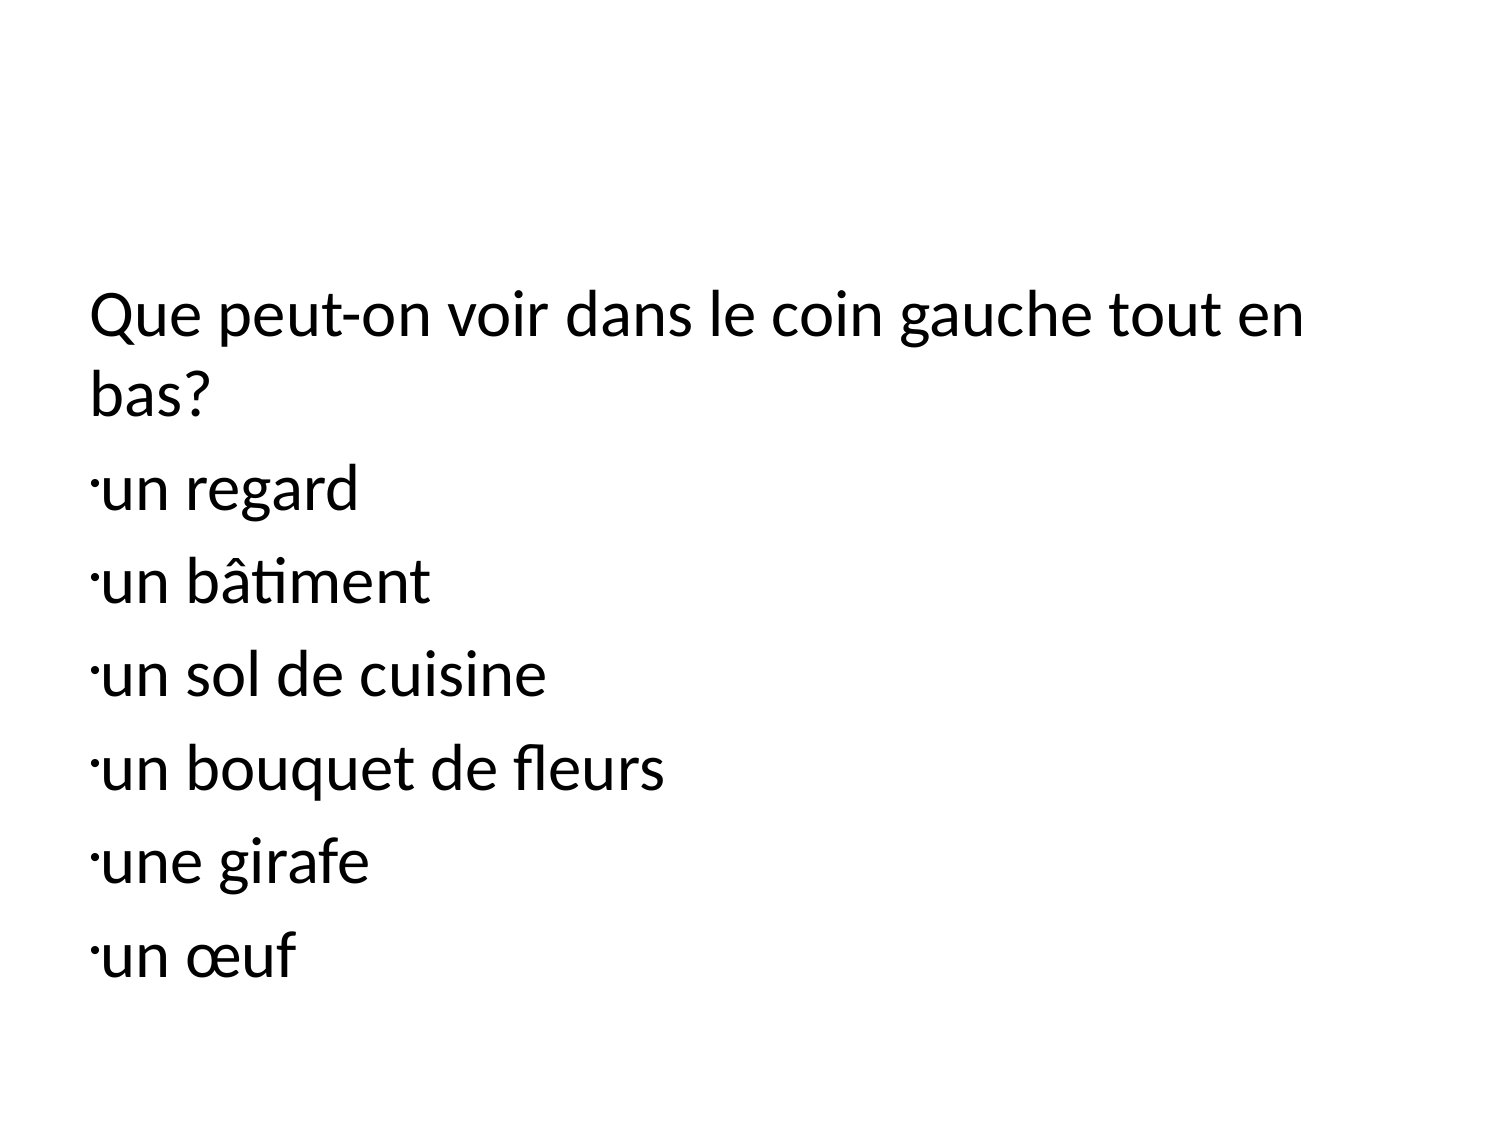

#
Que peut-on voir dans le coin gauche tout en bas?
un regard
un bâtiment
un sol de cuisine
un bouquet de fleurs
une girafe
un œuf